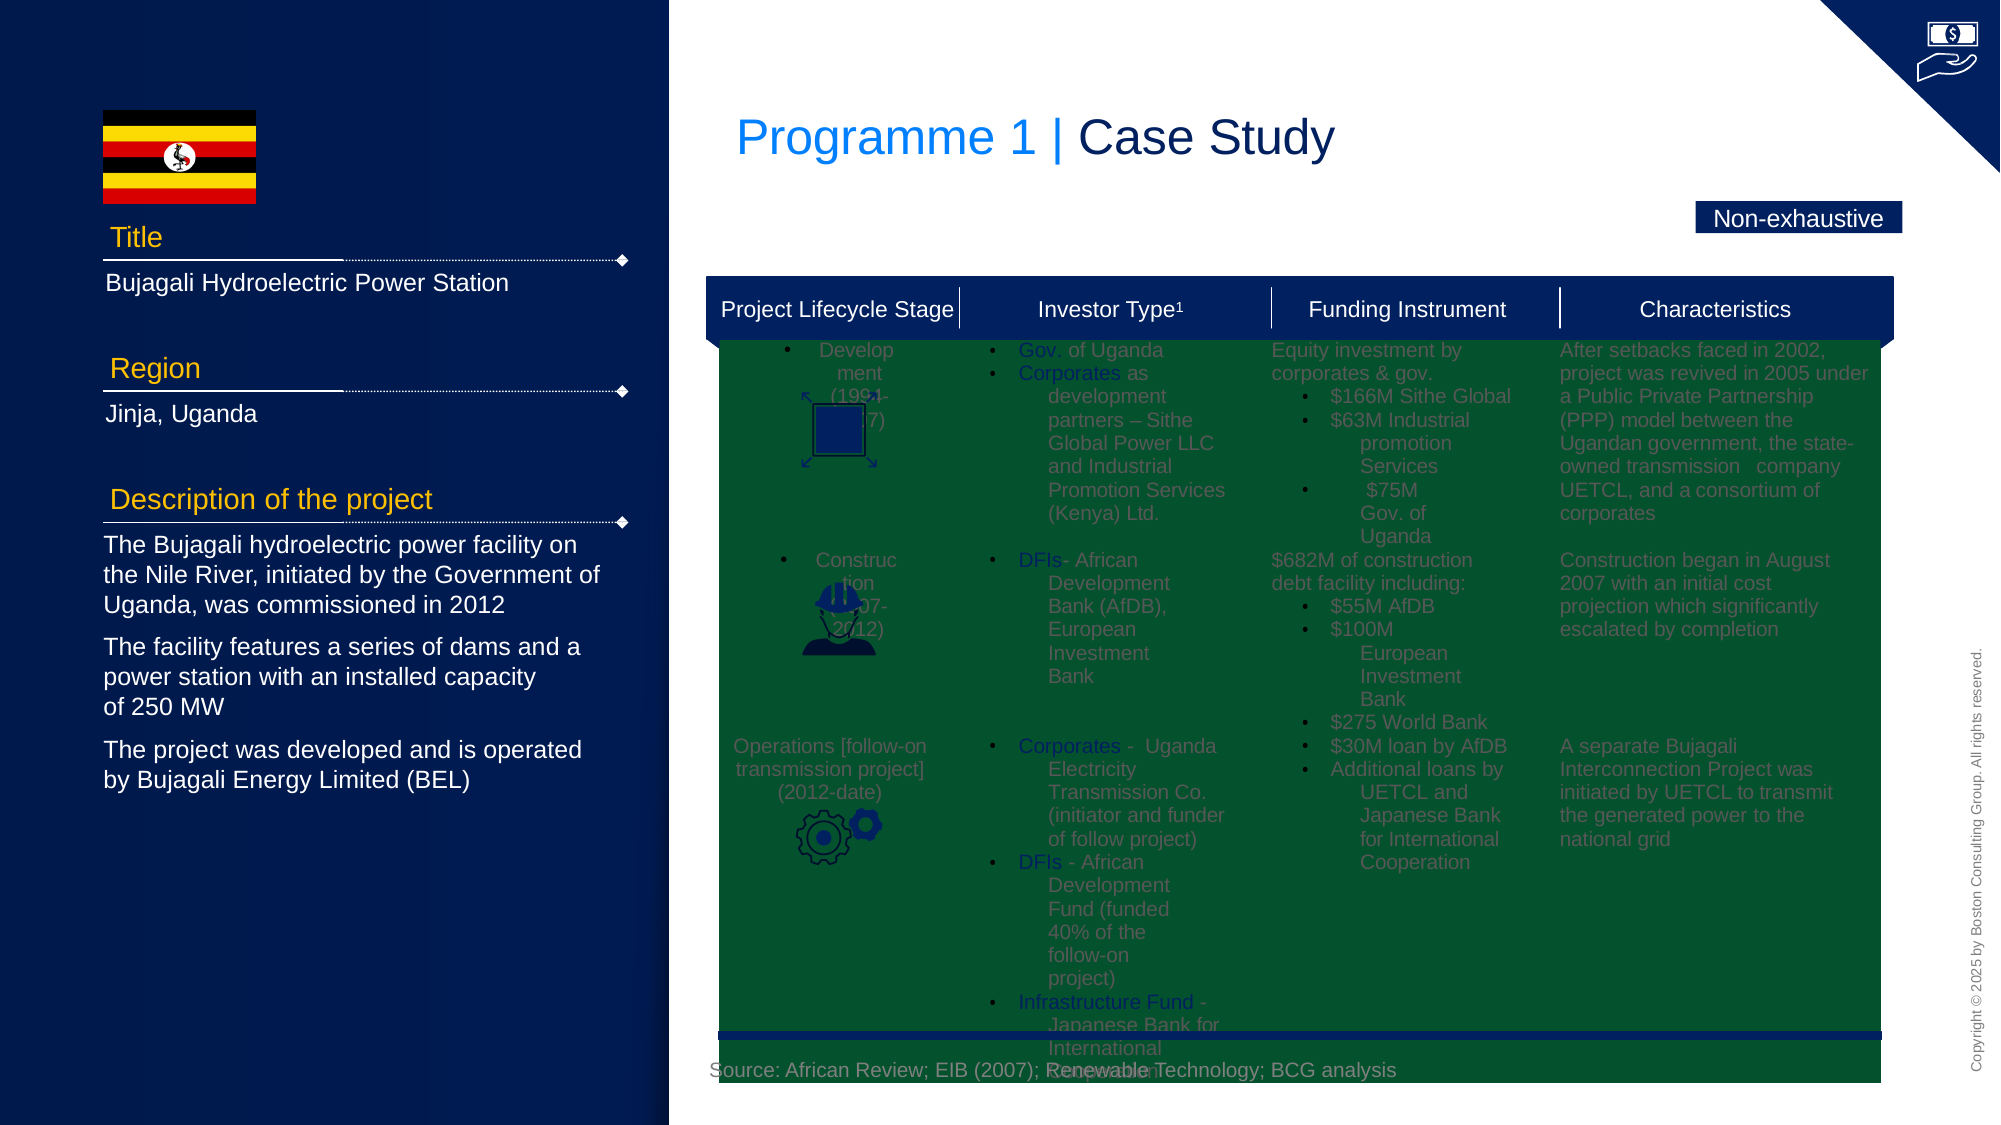

# Programme 1 | Case Study
Non-exhaustive
Title
Bujagali Hydroelectric Power Station
Project Lifecycle Stage
Investor Type1
Funding Instrument
Characteristics
| Development (1994-2007) | Gov. of Uganda Corporates as development partners – Sithe Global Power LLC and Industrial Promotion Services (Kenya) Ltd. | Equity investment by corporates & gov. $166M Sithe Global $63M Industrial promotion Services $75M Gov. of Uganda | After setbacks faced in 2002, project was revived in 2005 under a Public Private Partnership (PPP) model between the Ugandan government, the state- owned transmission company UETCL, and a consortium of corporates |
| --- | --- | --- | --- |
| Construction (2007-2012) | DFIs- African Development Bank (AfDB), European Investment Bank | $682M of construction debt facility including: $55M AfDB $100M European Investment Bank $275 World Bank | Construction began in August 2007 with an initial cost projection which significantly escalated by completion |
| Operations [follow-on transmission project] (2012-date) | Corporates - Uganda Electricity Transmission Co. (initiator and funder of follow project) DFIs - African Development Fund (funded 40% of the follow-on project) Infrastructure Fund - Japanese Bank for International Cooperation | $30M loan by AfDB Additional loans by UETCL and Japanese Bank for International Cooperation | A separate Bujagali Interconnection Project was initiated by UETCL to transmit the generated power to the national grid |
Region
Jinja, Uganda
Description of the project
The Bujagali hydroelectric power facility on the Nile River, initiated by the Government of Uganda, was commissioned in 2012
The facility features a series of dams and a power station with an installed capacity
of 250 MW
The project was developed and is operated by Bujagali Energy Limited (BEL)
Source: African Review; EIB (2007); Renewable Technology; BCG analysis